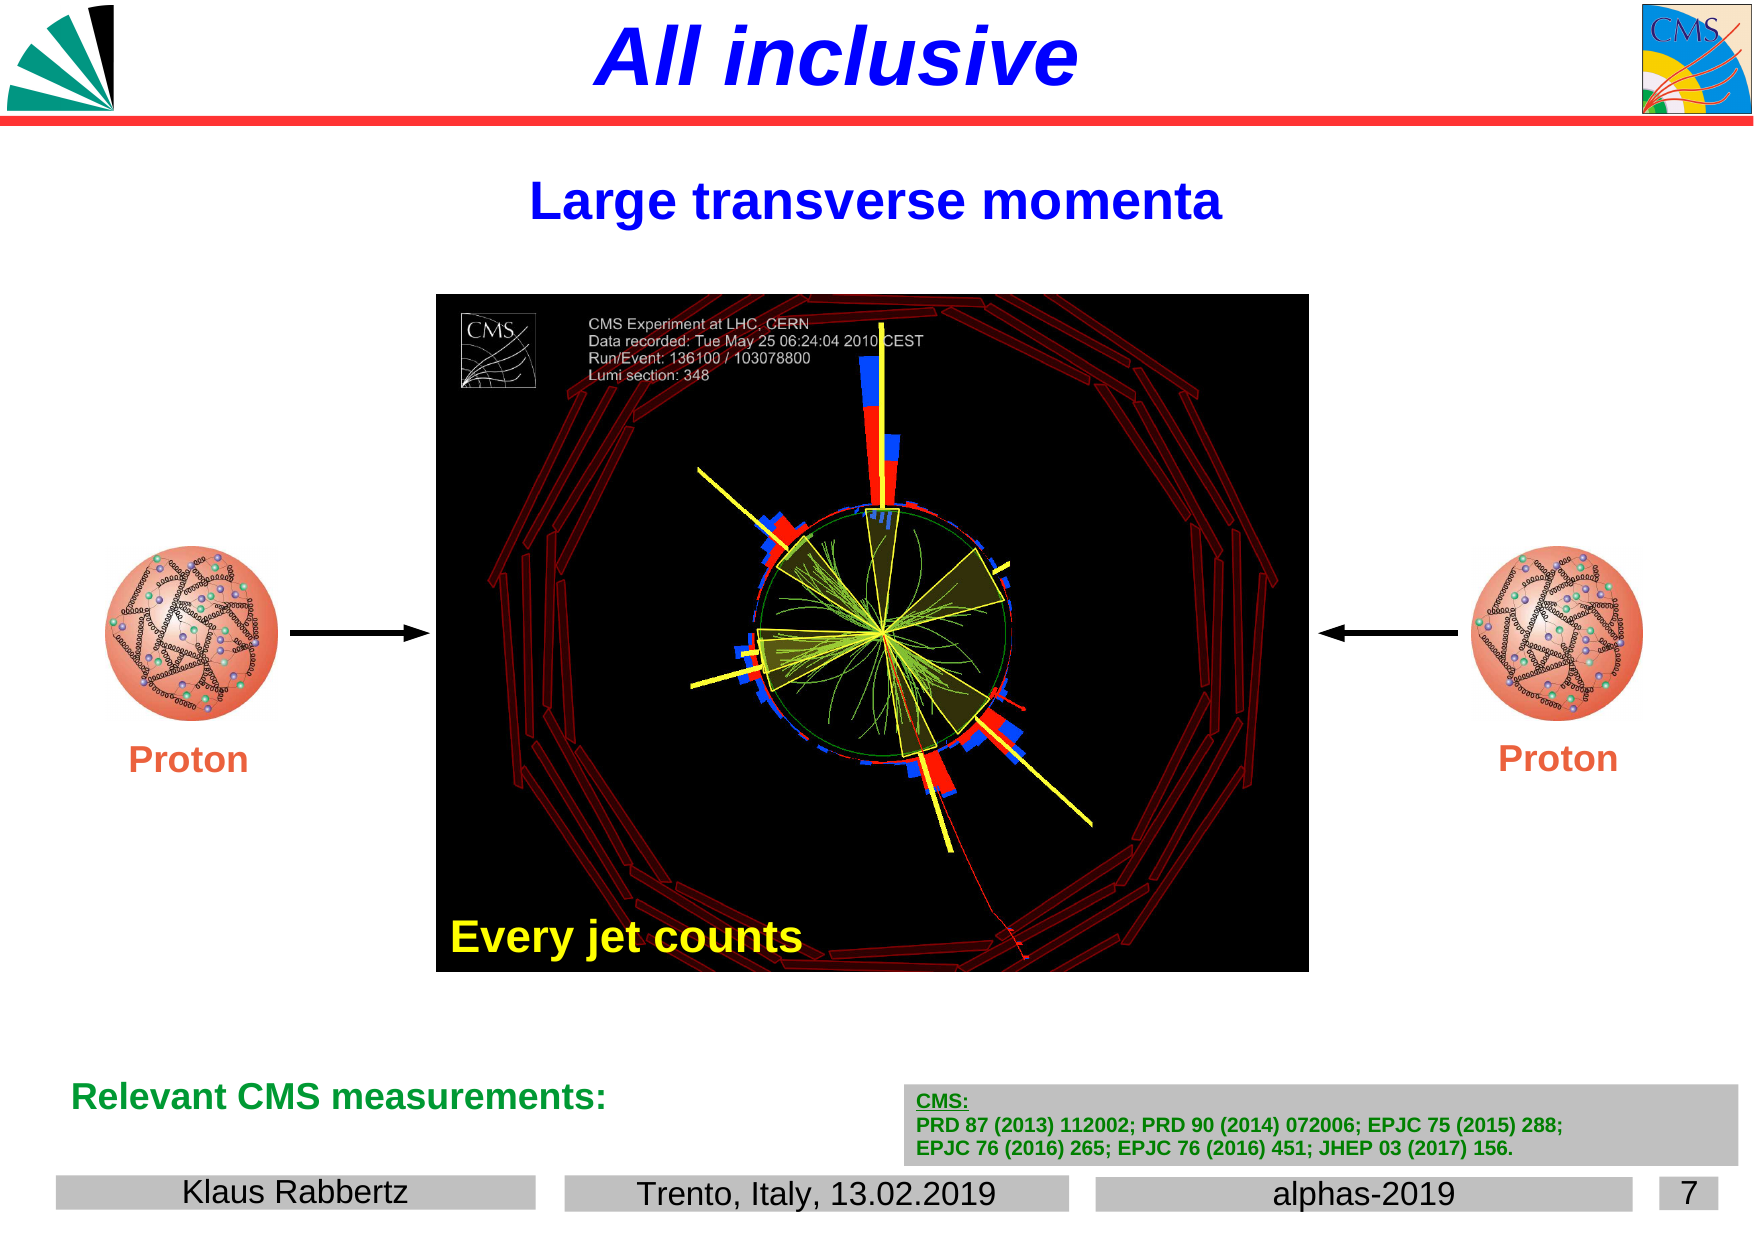

# All inclusive
Large transverse momenta
Proton
Proton
Every jet counts
Relevant CMS measurements:
CMS:
PRD 87 (2013) 112002; PRD 90 (2014) 072006; EPJC 75 (2015) 288;
EPJC 76 (2016) 265; EPJC 76 (2016) 451; JHEP 03 (2017) 156.